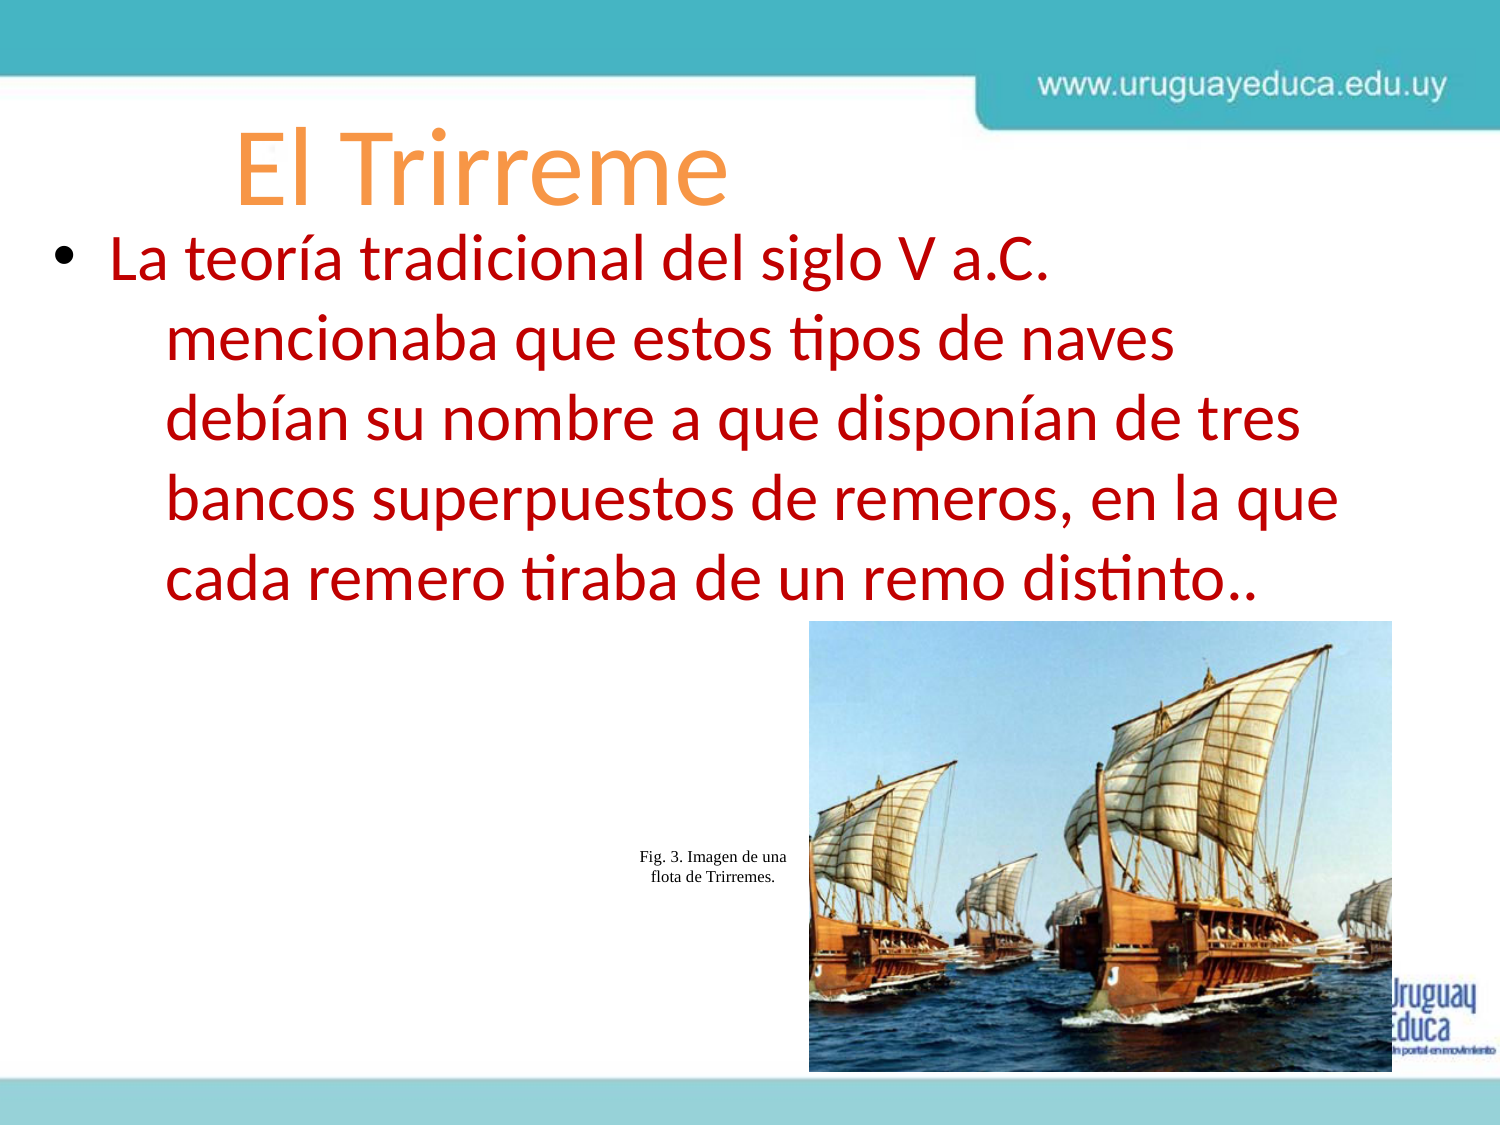

# El Trirreme
La teoría tradicional del siglo V a.C. mencionaba que estos tipos de naves debían su nombre a que disponían de tres bancos superpuestos de remeros, en la que cada remero tiraba de un remo distinto..
Fig. 3. Imagen de una flota de Trirremes.